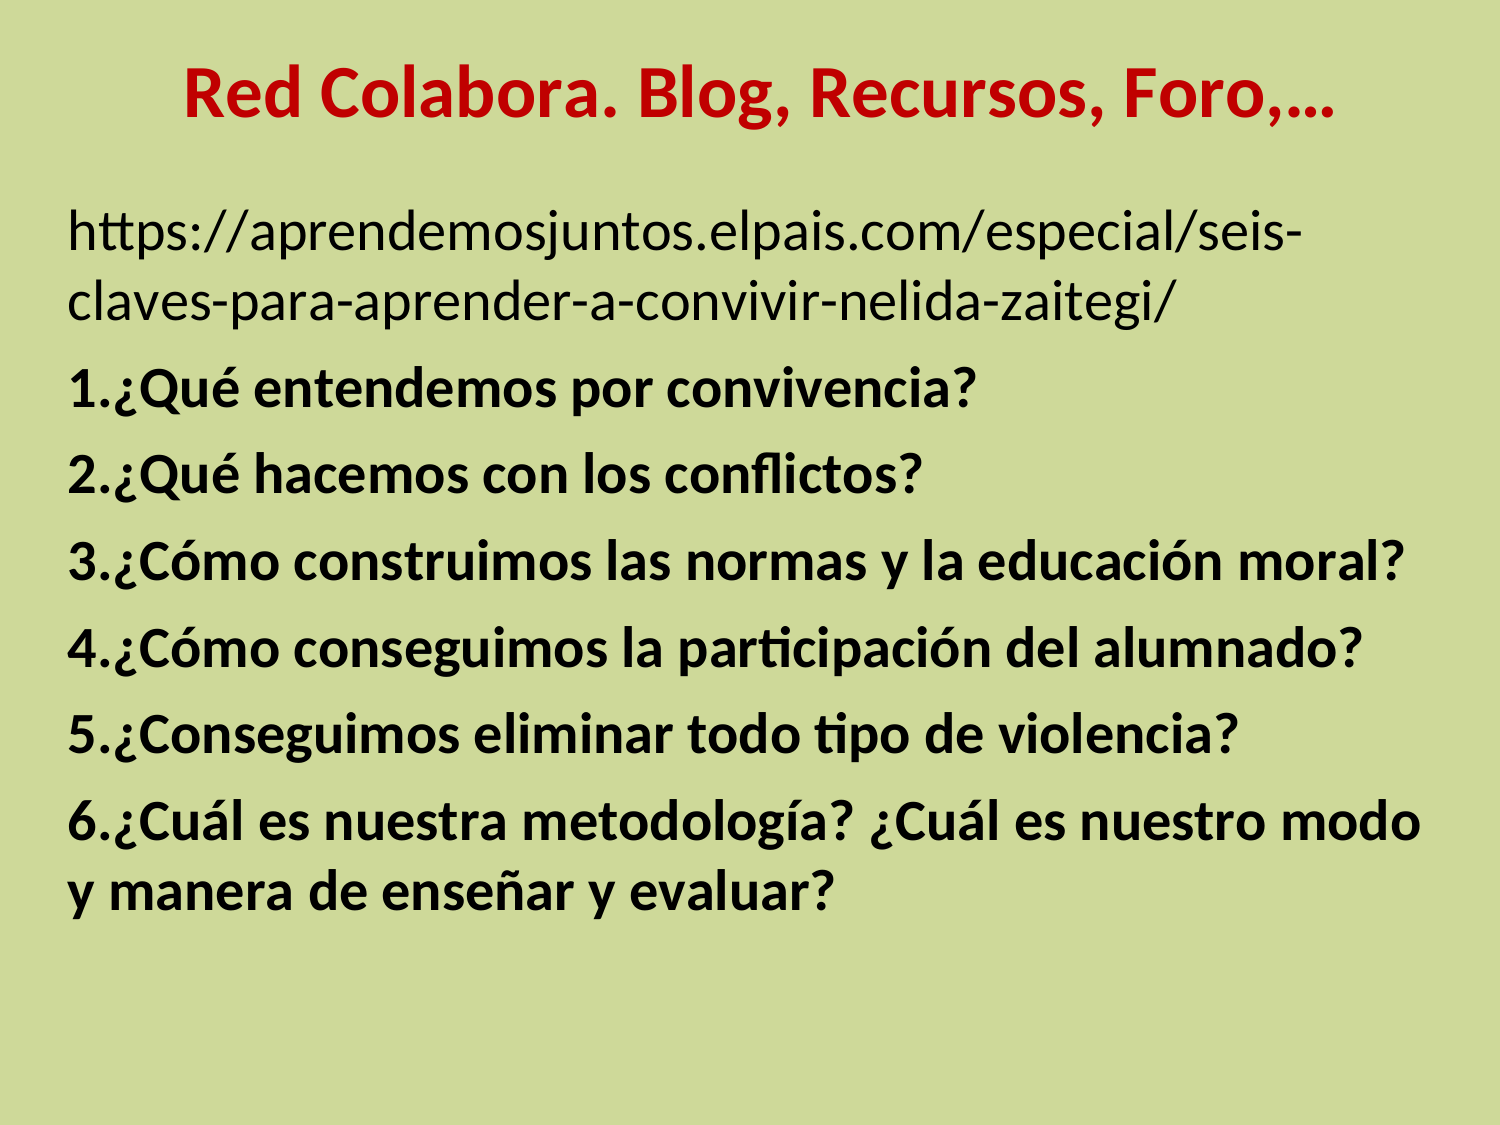

# Red Colabora. Blog, Recursos, Foro,…
https://aprendemosjuntos.elpais.com/especial/seis-claves-para-aprender-a-convivir-nelida-zaitegi/
¿Qué entendemos por convivencia?
¿Qué hacemos con los conflictos?
¿Cómo construimos las normas y la educación moral?
¿Cómo conseguimos la participación del alumnado?
¿Conseguimos eliminar todo tipo de violencia?
¿Cuál es nuestra metodología? ¿Cuál es nuestro modo y manera de enseñar y evaluar?